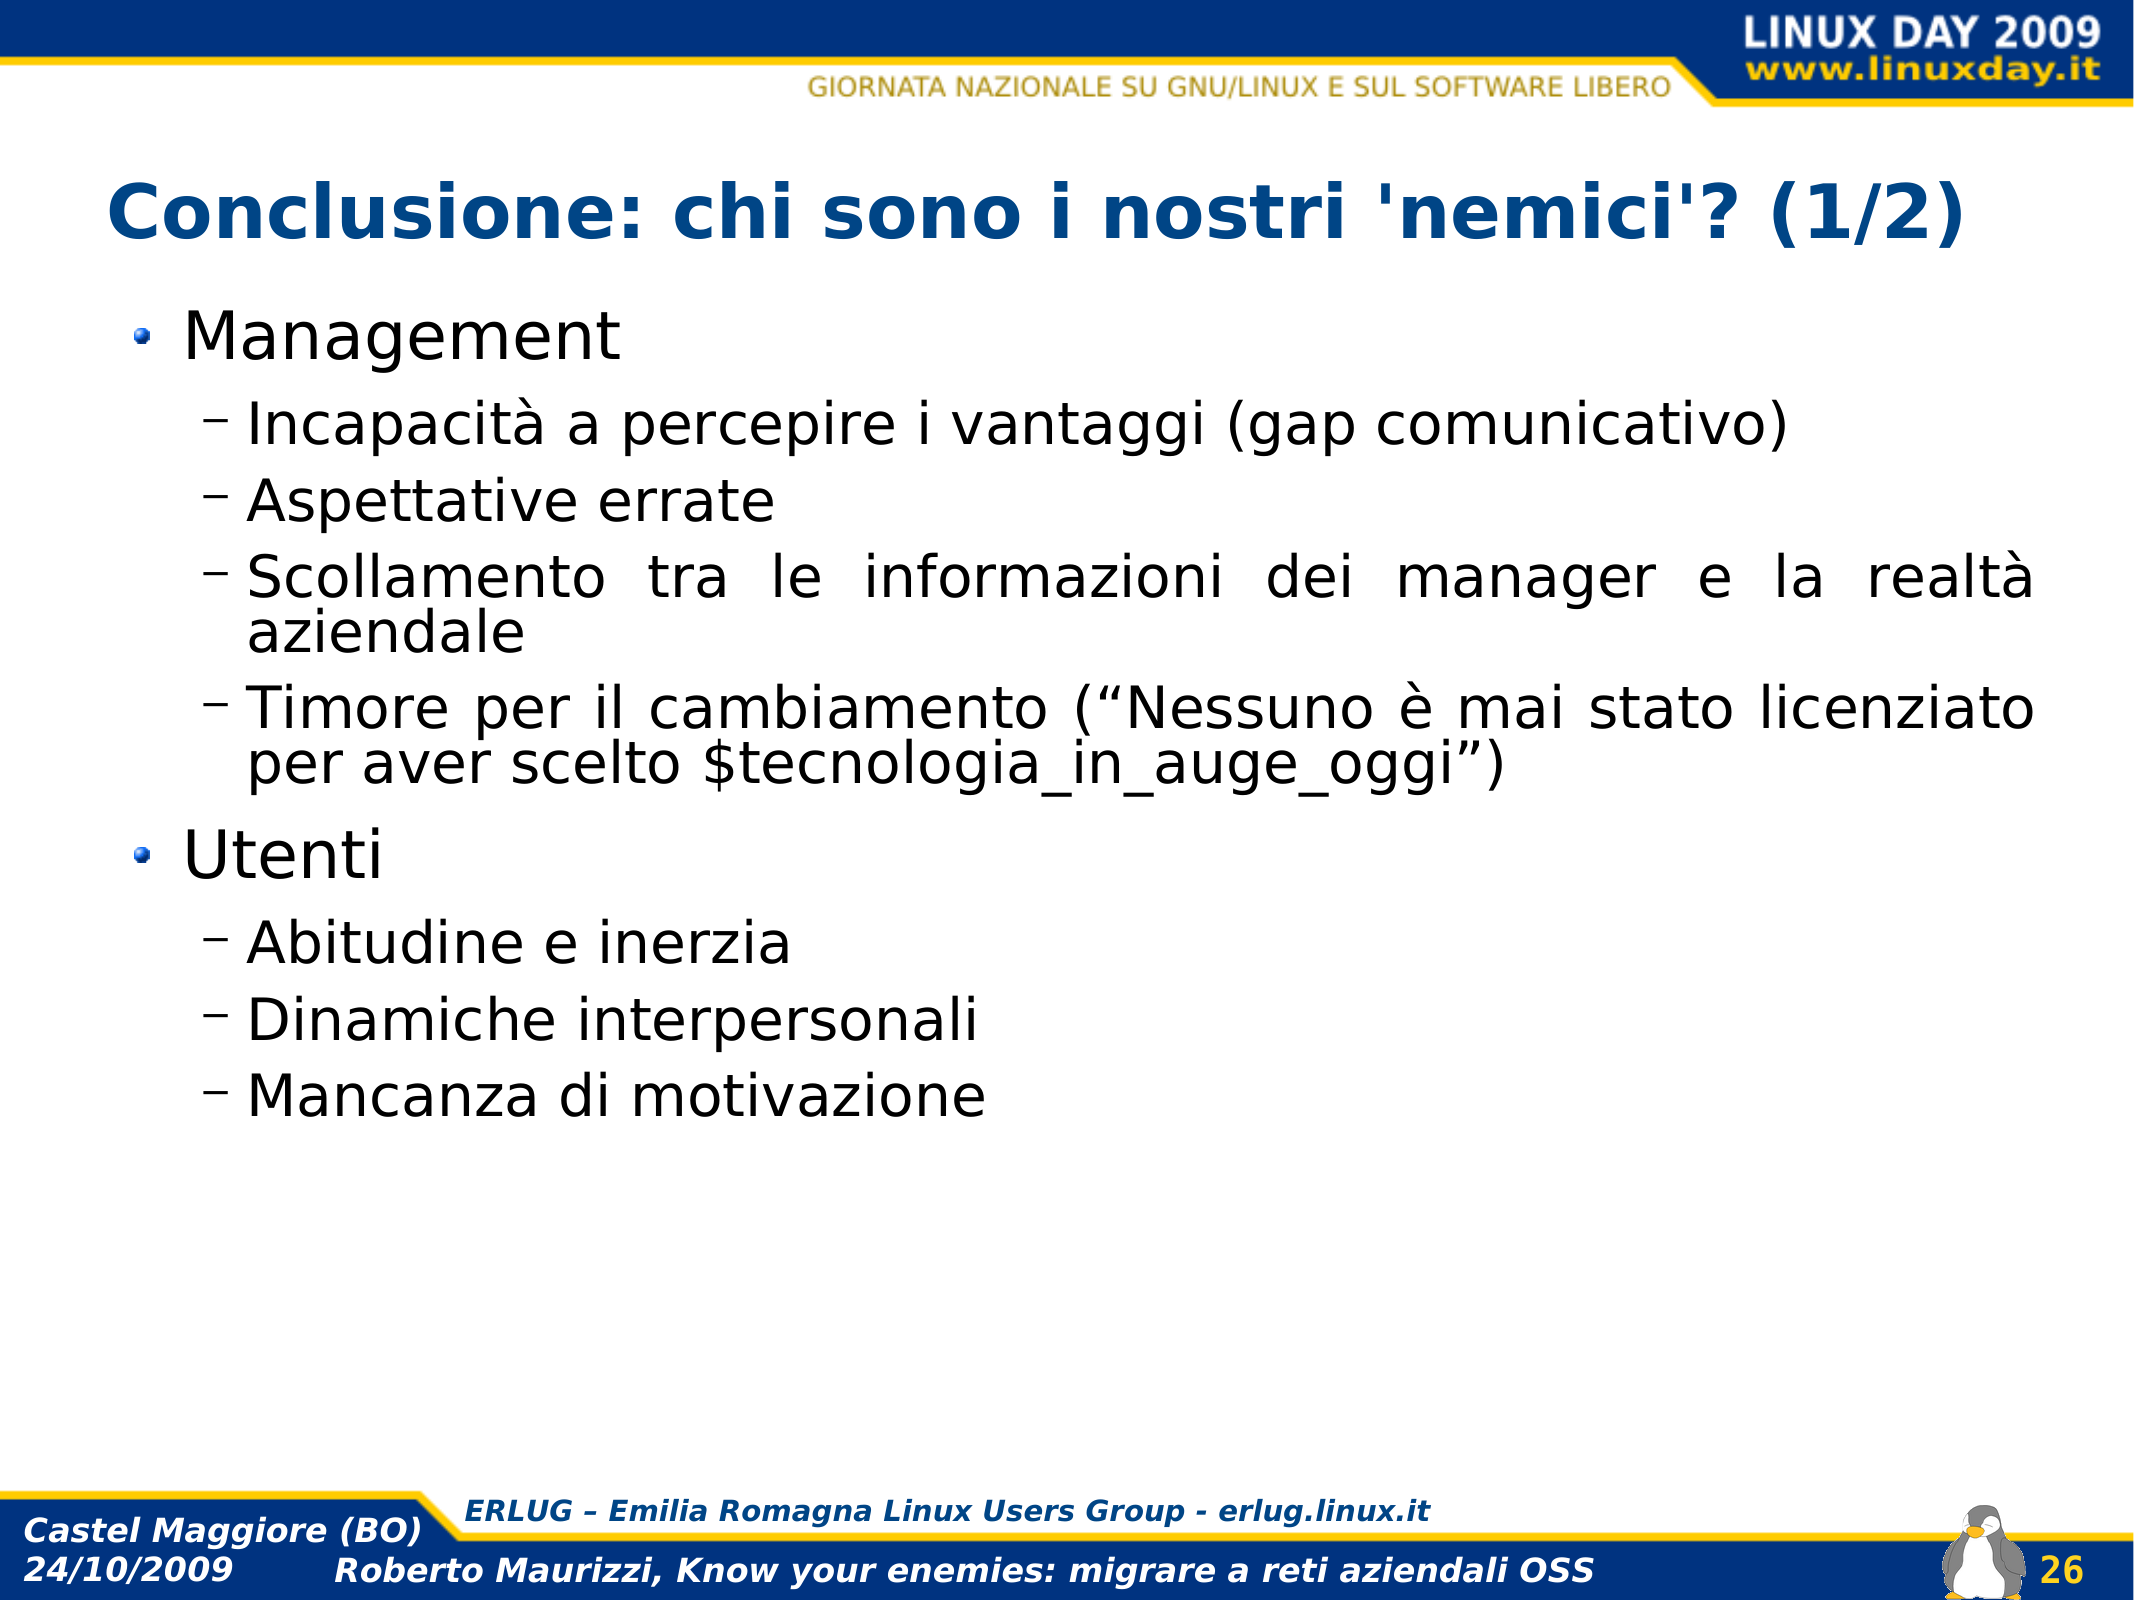

# Conclusione: chi sono i nostri 'nemici'? (1/2)
Management
Incapacità a percepire i vantaggi (gap comunicativo)
Aspettative errate
Scollamento tra le informazioni dei manager e la realtà aziendale
Timore per il cambiamento (“Nessuno è mai stato licenziato per aver scelto $tecnologia_in_auge_oggi”)
Utenti
Abitudine e inerzia
Dinamiche interpersonali
Mancanza di motivazione